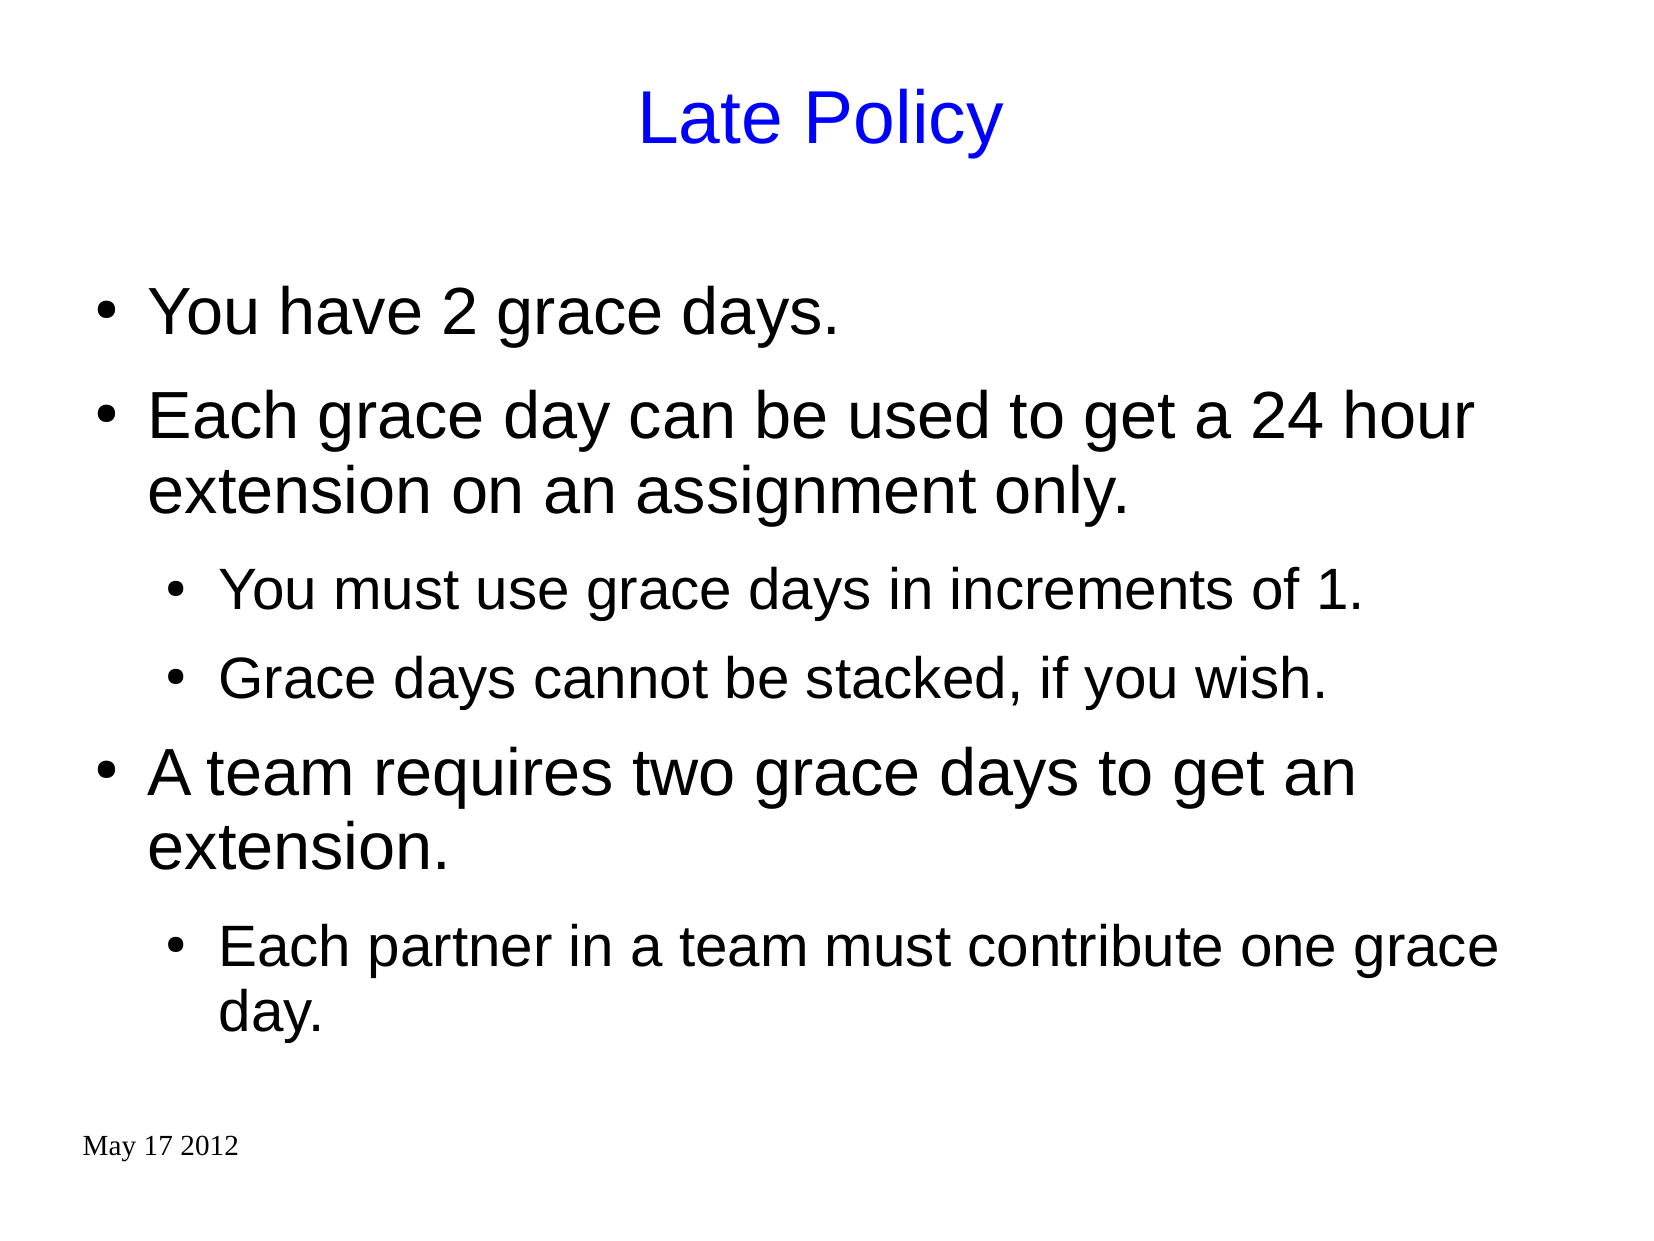

# Late Policy
You have 2 grace days.
Each grace day can be used to get a 24 hour extension on an assignment only.
You must use grace days in increments of 1.
Grace days cannot be stacked, if you wish.
A team requires two grace days to get an extension.
Each partner in a team must contribute one grace day.
May 17 2012